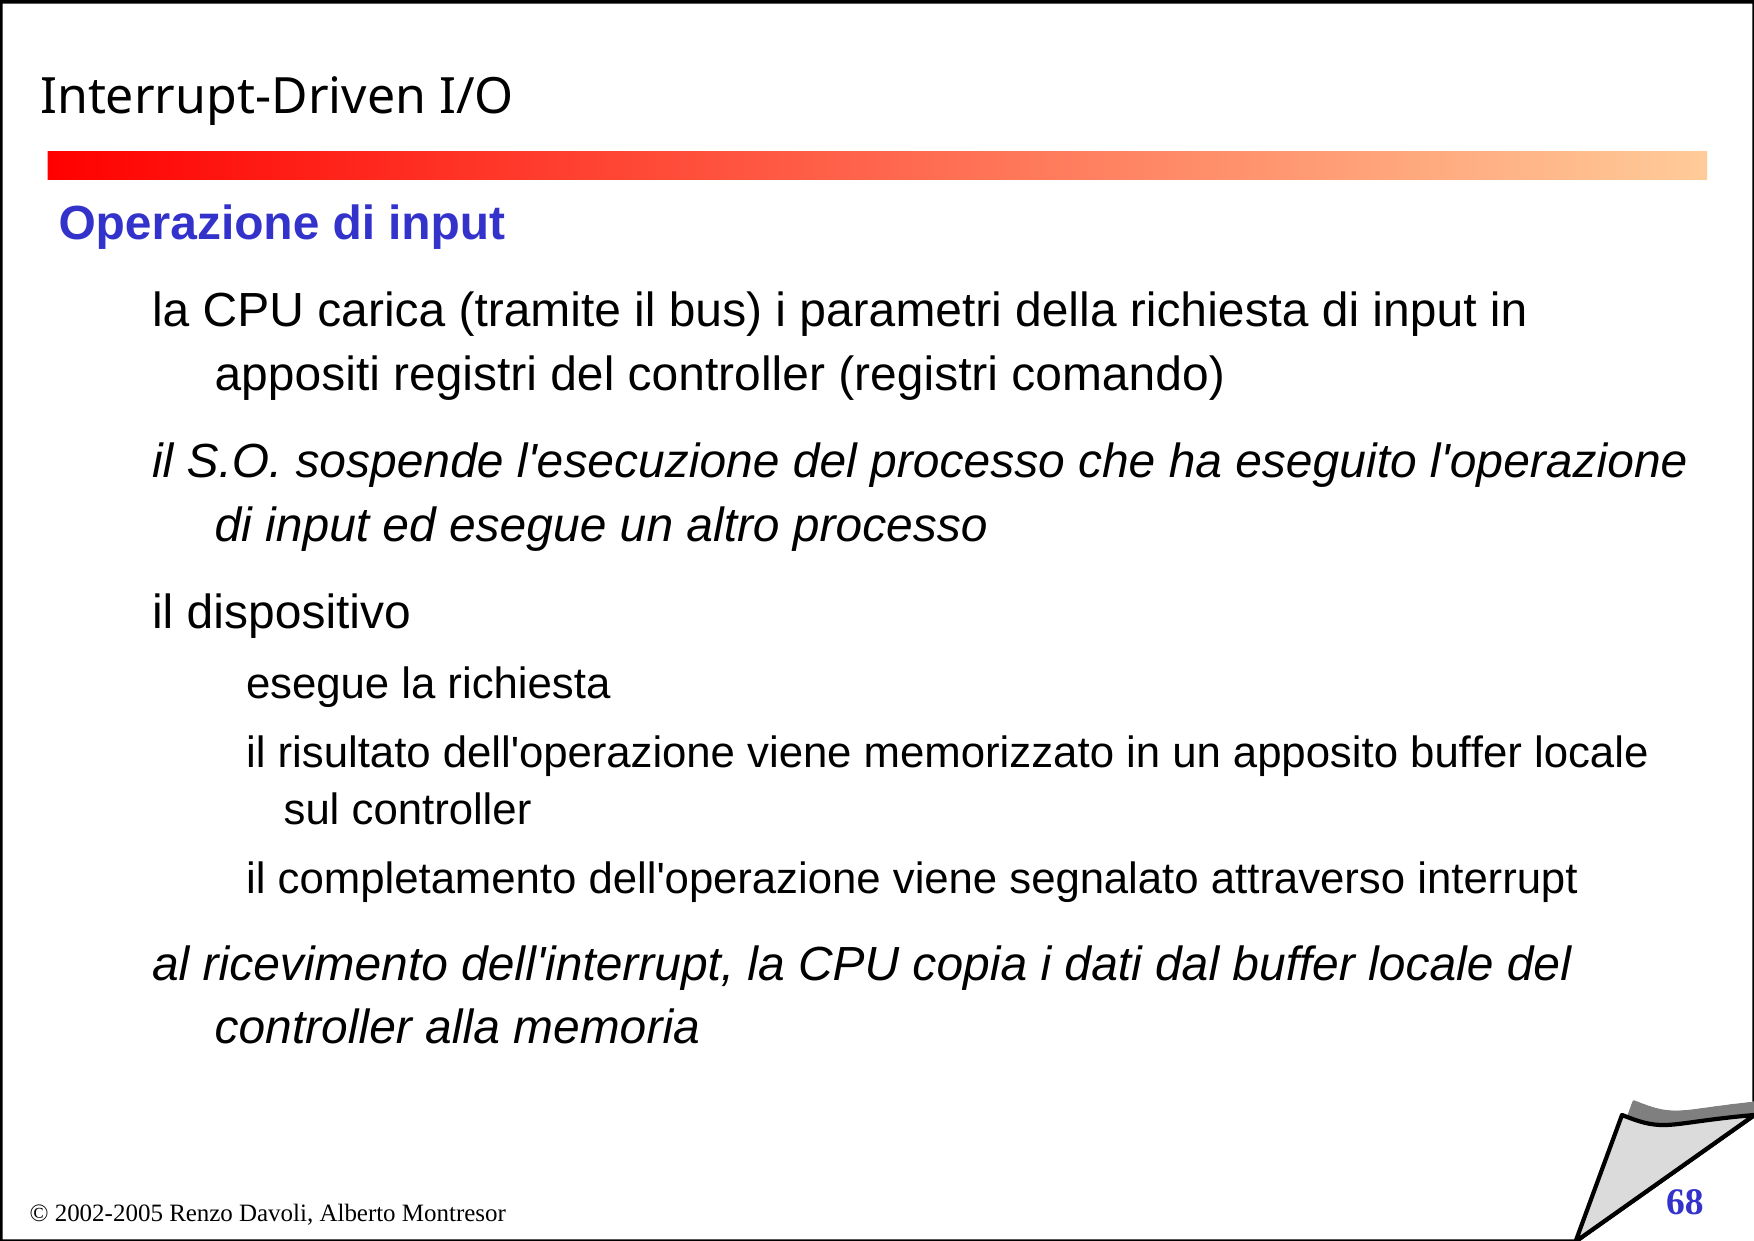

# Interrupt-Driven I/O
Operazione di input
la CPU carica (tramite il bus) i parametri della richiesta di input in appositi registri del controller (registri comando)
il S.O. sospende l'esecuzione del processo che ha eseguito l'operazione di input ed esegue un altro processo
il dispositivo
esegue la richiesta
il risultato dell'operazione viene memorizzato in un apposito buffer locale sul controller
il completamento dell'operazione viene segnalato attraverso interrupt
al ricevimento dell'interrupt, la CPU copia i dati dal buffer locale del controller alla memoria